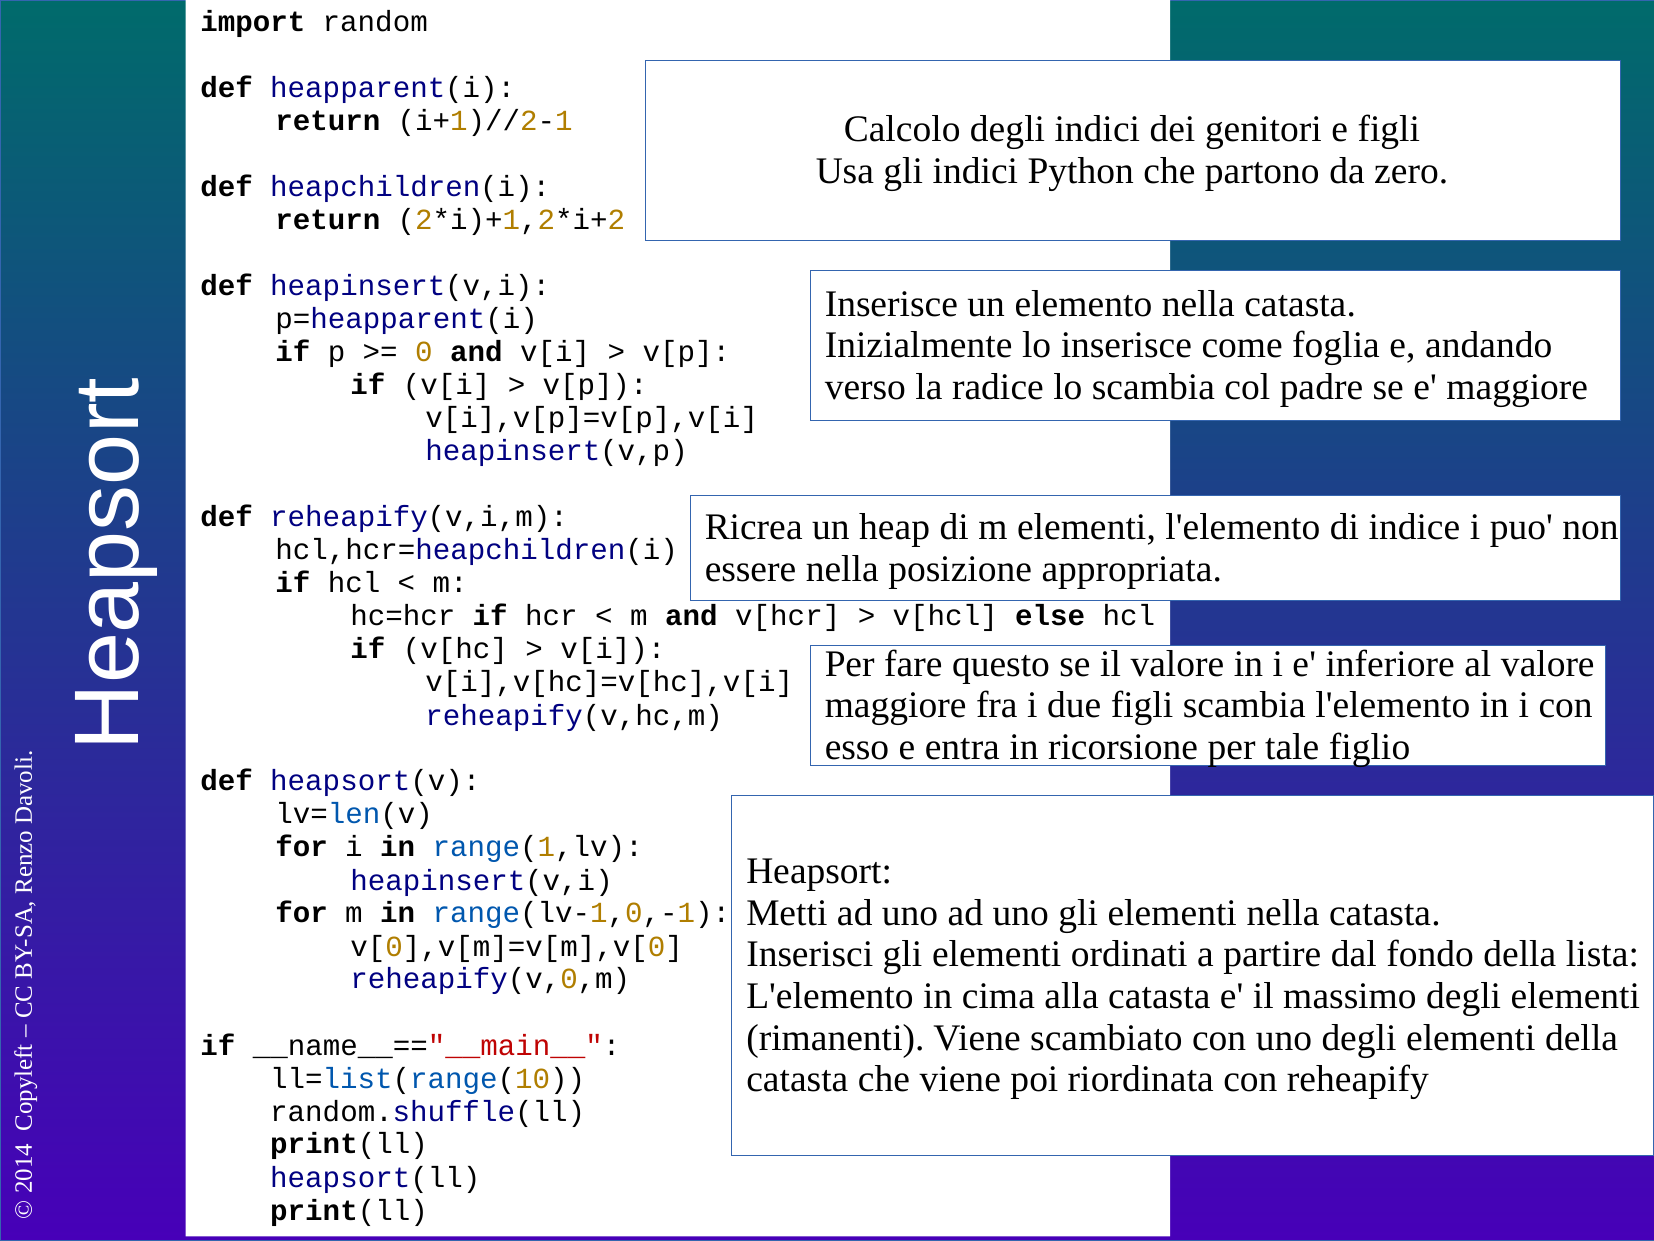

import random
def heapparent(i):
	return (i+1)//2-1
def heapchildren(i):
	return (2*i)+1,2*i+2
def heapinsert(v,i):
	p=heapparent(i)
	if p >= 0 and v[i] > v[p]:
		if (v[i] > v[p]):
			v[i],v[p]=v[p],v[i]
			heapinsert(v,p)
def reheapify(v,i,m):
	hcl,hcr=heapchildren(i)
	if hcl < m:
		hc=hcr if hcr < m and v[hcr] > v[hcl] else hcl
		if (v[hc] > v[i]):
			v[i],v[hc]=v[hc],v[i]
			reheapify(v,hc,m)
def heapsort(v):
	lv=len(v)
	for i in range(1,lv):
		heapinsert(v,i)
	for m in range(lv-1,0,-1):
		v[0],v[m]=v[m],v[0]
		reheapify(v,0,m)
if __name__=="__main__":
 ll=list(range(10))
 random.shuffle(ll)
 print(ll)
 heapsort(ll)
 print(ll)
Calcolo degli indici dei genitori e figli
Usa gli indici Python che partono da zero.
Inserisce un elemento nella catasta.
Inizialmente lo inserisce come foglia e, andando
verso la radice lo scambia col padre se e' maggiore
# Heapsort
Ricrea un heap di m elementi, l'elemento di indice i puo' non
essere nella posizione appropriata.
Per fare questo se il valore in i e' inferiore al valore
maggiore fra i due figli scambia l'elemento in i con
esso e entra in ricorsione per tale figlio
Heapsort:
Metti ad uno ad uno gli elementi nella catasta.
Inserisci gli elementi ordinati a partire dal fondo della lista:
L'elemento in cima alla catasta e' il massimo degli elementi
(rimanenti). Viene scambiato con uno degli elementi della
catasta che viene poi riordinata con reheapify